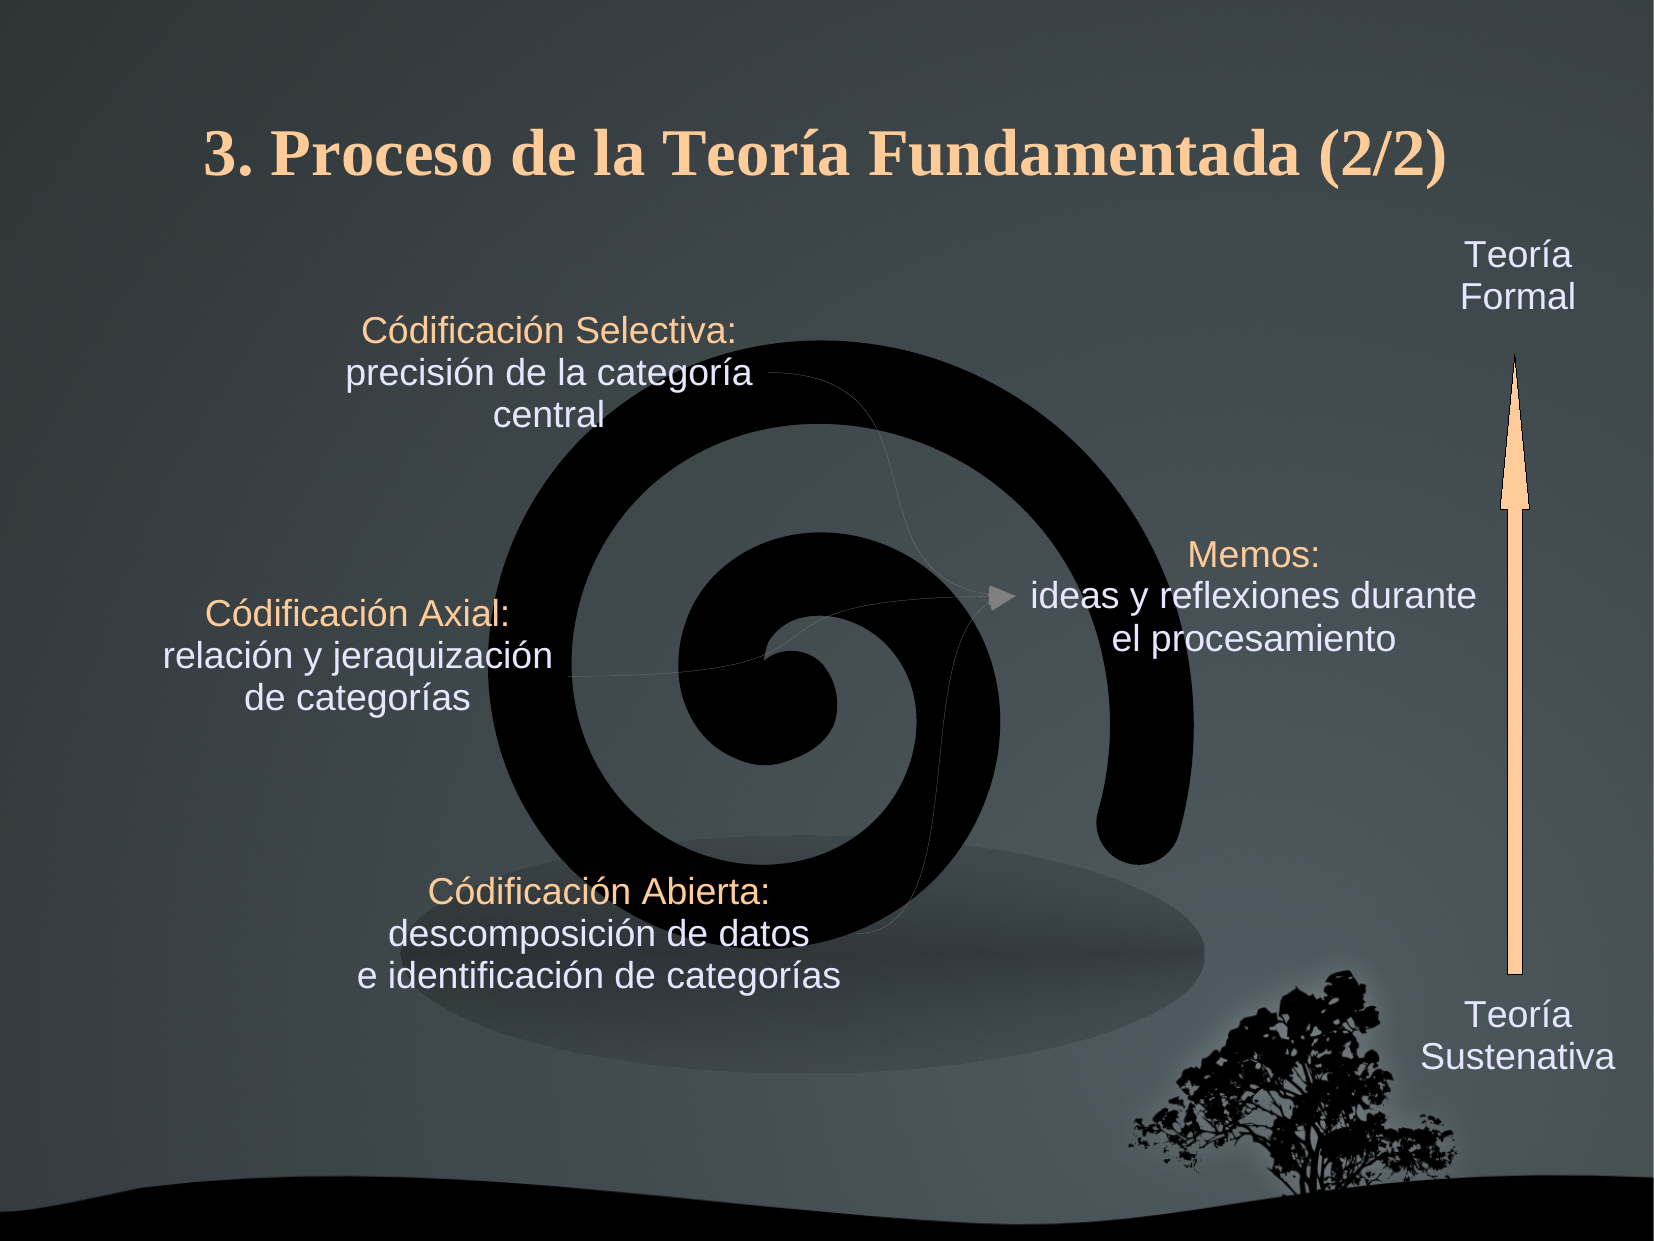

# 3. Proceso de la Teoría Fundamentada (2/2)
Teoría
Formal
Códificación Selectiva:
precisión de la categoría
central
Memos:
ideas y reflexiones durante
el procesamiento
Códificación Axial:
relación y jeraquización
de categorías
Códificación Abierta:
descomposición de datos
e identificación de categorías
Teoría
Sustenativa